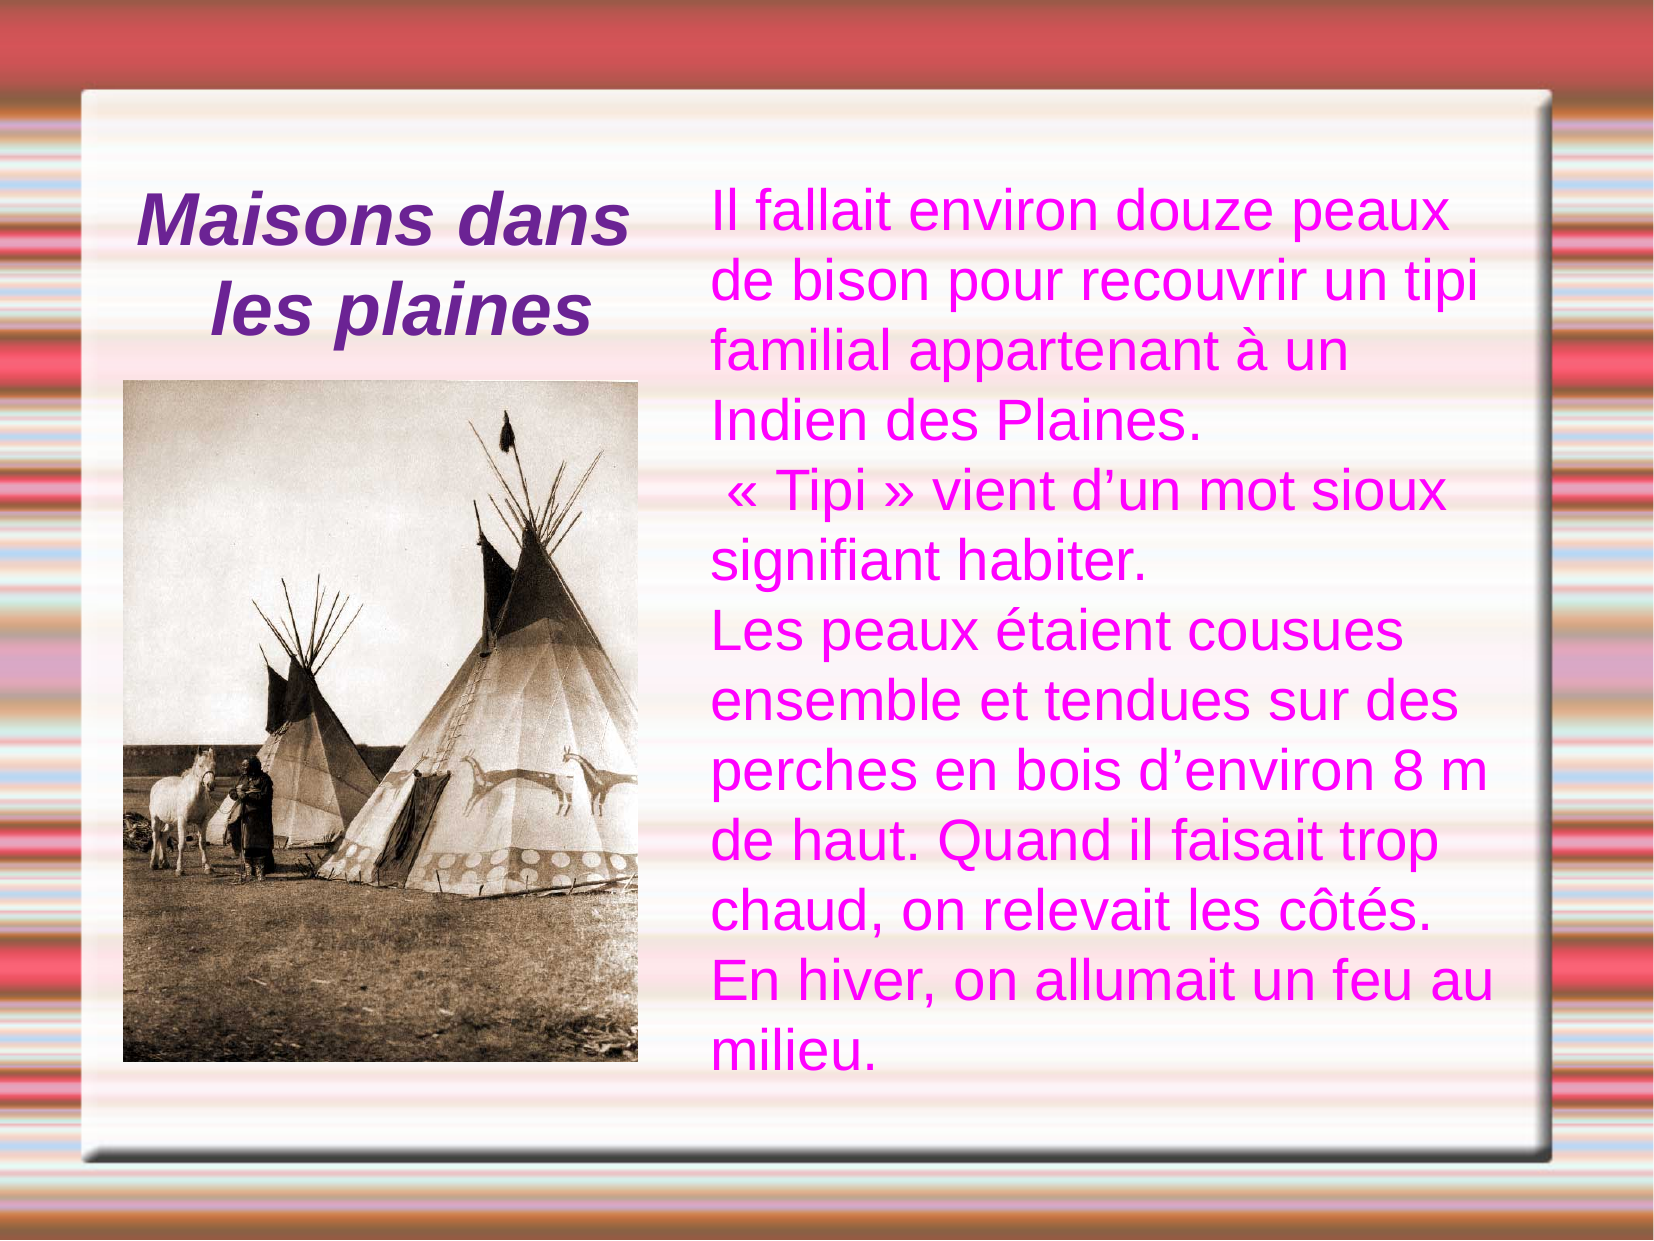

# Maisons dans les plaines
Il fallait environ douze peaux de bison pour recouvrir un tipi familial appartenant à un Indien des Plaines.
 « Tipi » vient d’un mot sioux signifiant habiter.
Les peaux étaient cousues ensemble et tendues sur des perches en bois d’environ 8 m de haut. Quand il faisait trop chaud, on relevait les côtés. En hiver, on allumait un feu au milieu.